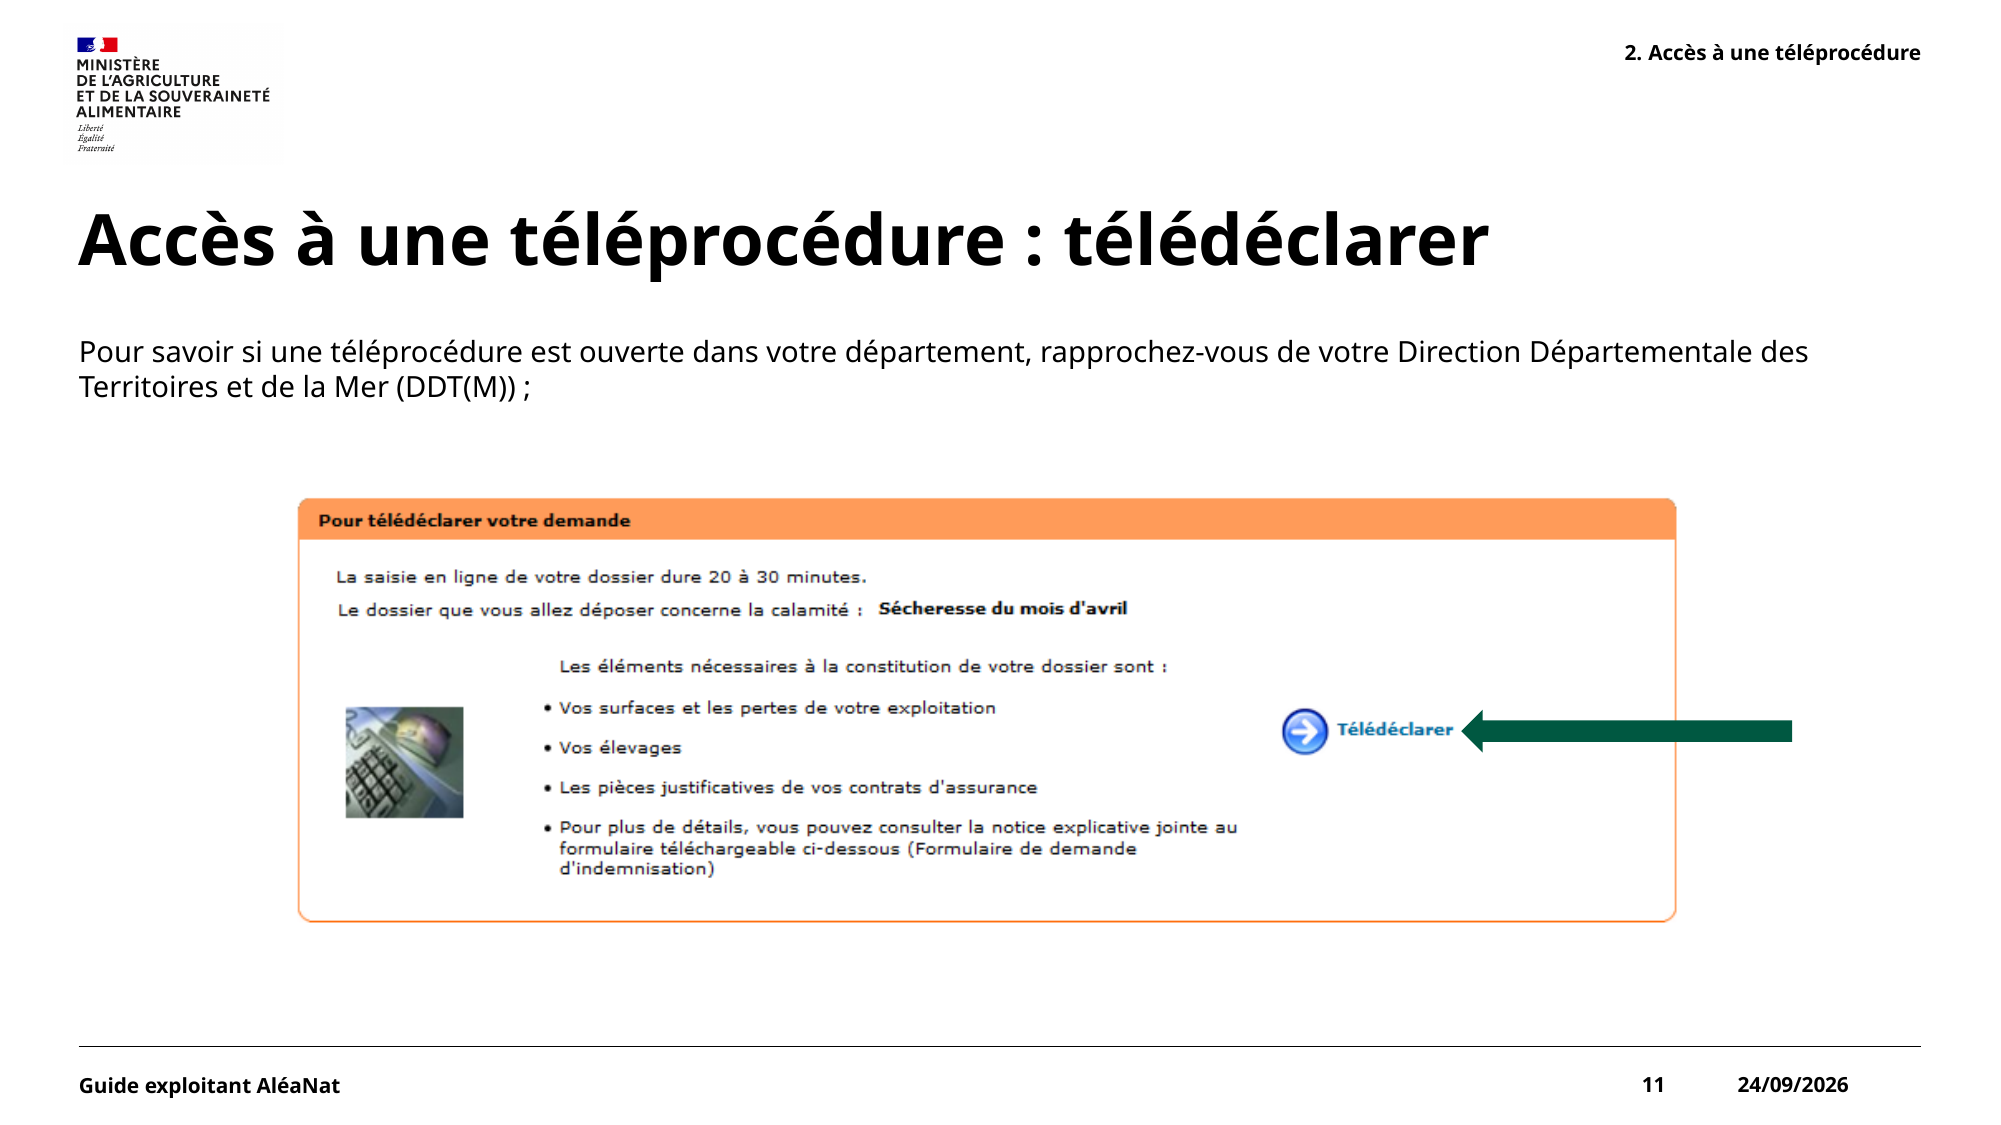

Accès à une téléprocédure
# Accès à une téléprocédure : télédéclarer
Pour savoir si une téléprocédure est ouverte dans votre département, rapprochez-vous de votre Direction Départementale des Territoires et de la Mer (DDT(M)) ;
Guide exploitant AléaNat
11